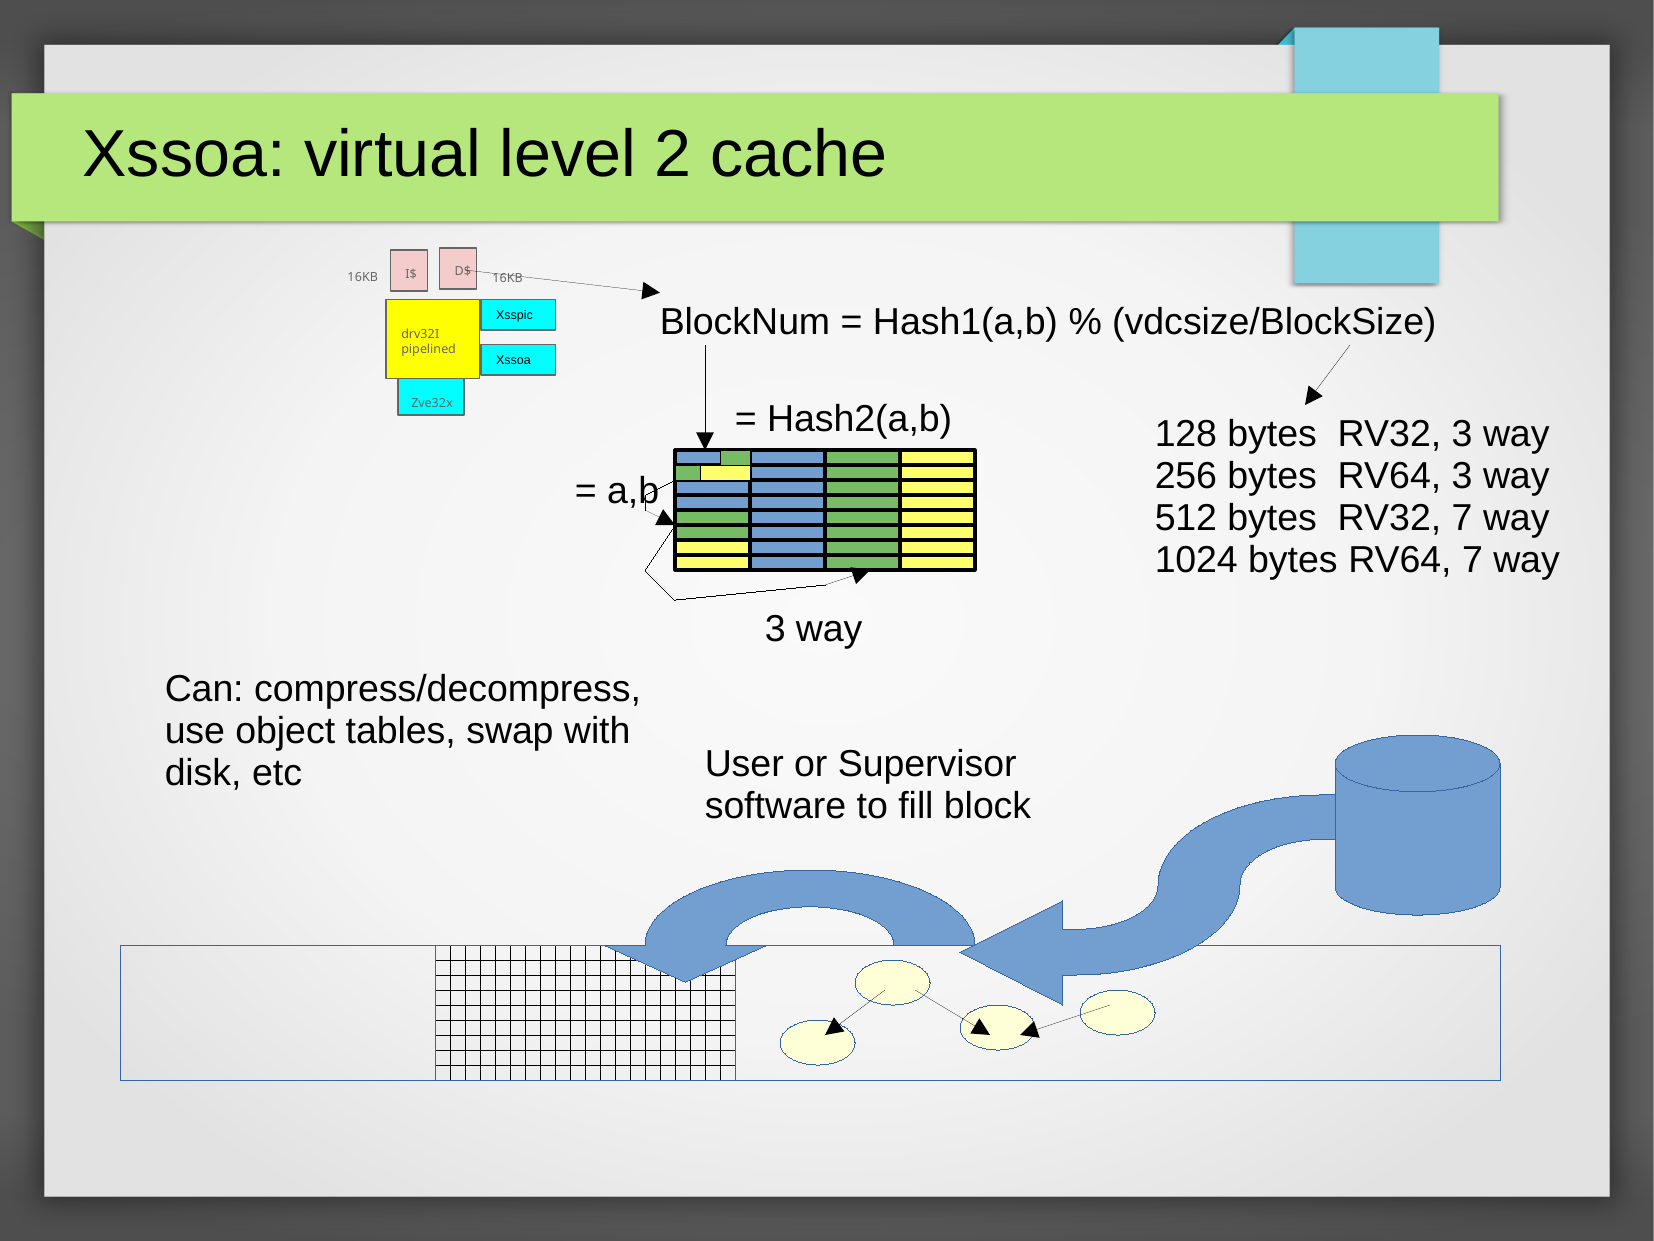

# Xssoa: virtual level 2 cache
D$
I$
16KB
16KB
BlockNum = Hash1(a,b) % (vdcsize/BlockSize)
Xsspic
drv32I
pipelined
Xssoa
Zve32x
= Hash2(a,b)
128 bytes RV32, 3 way
256 bytes RV64, 3 way
512 bytes RV32, 7 way
1024 bytes RV64, 7 way
= a,b
3 way
Can: compress/decompress, use object tables, swap with disk, etc
User or Supervisor software to fill block